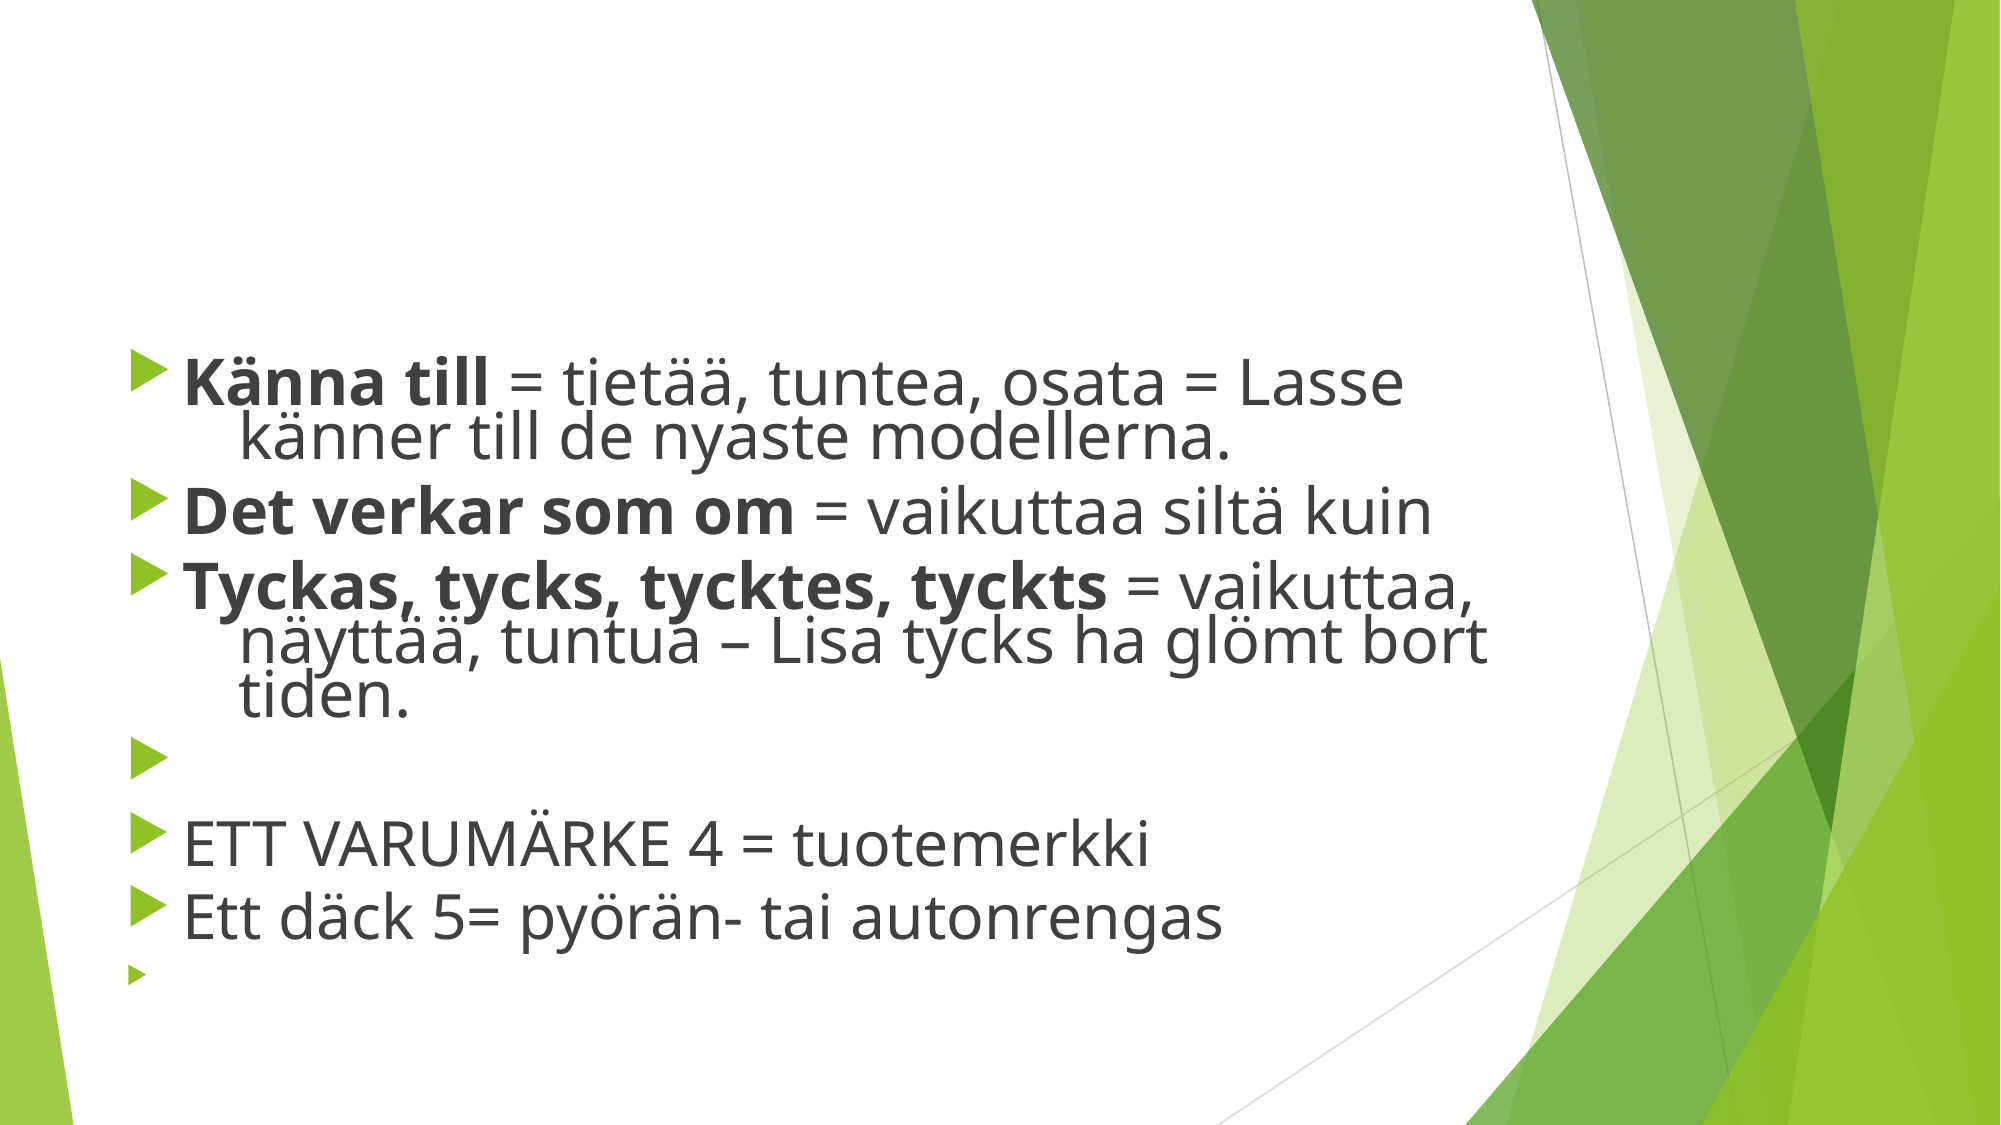

#
Känna till = tietää, tuntea, osata = Lasse känner till de nyaste modellerna.
Det verkar som om = vaikuttaa siltä kuin
Tyckas, tycks, tycktes, tyckts = vaikuttaa, näyttää, tuntua – Lisa tycks ha glömt bort tiden.
ETT VARUMÄRKE 4 = tuotemerkki
Ett däck 5= pyörän- tai autonrengas